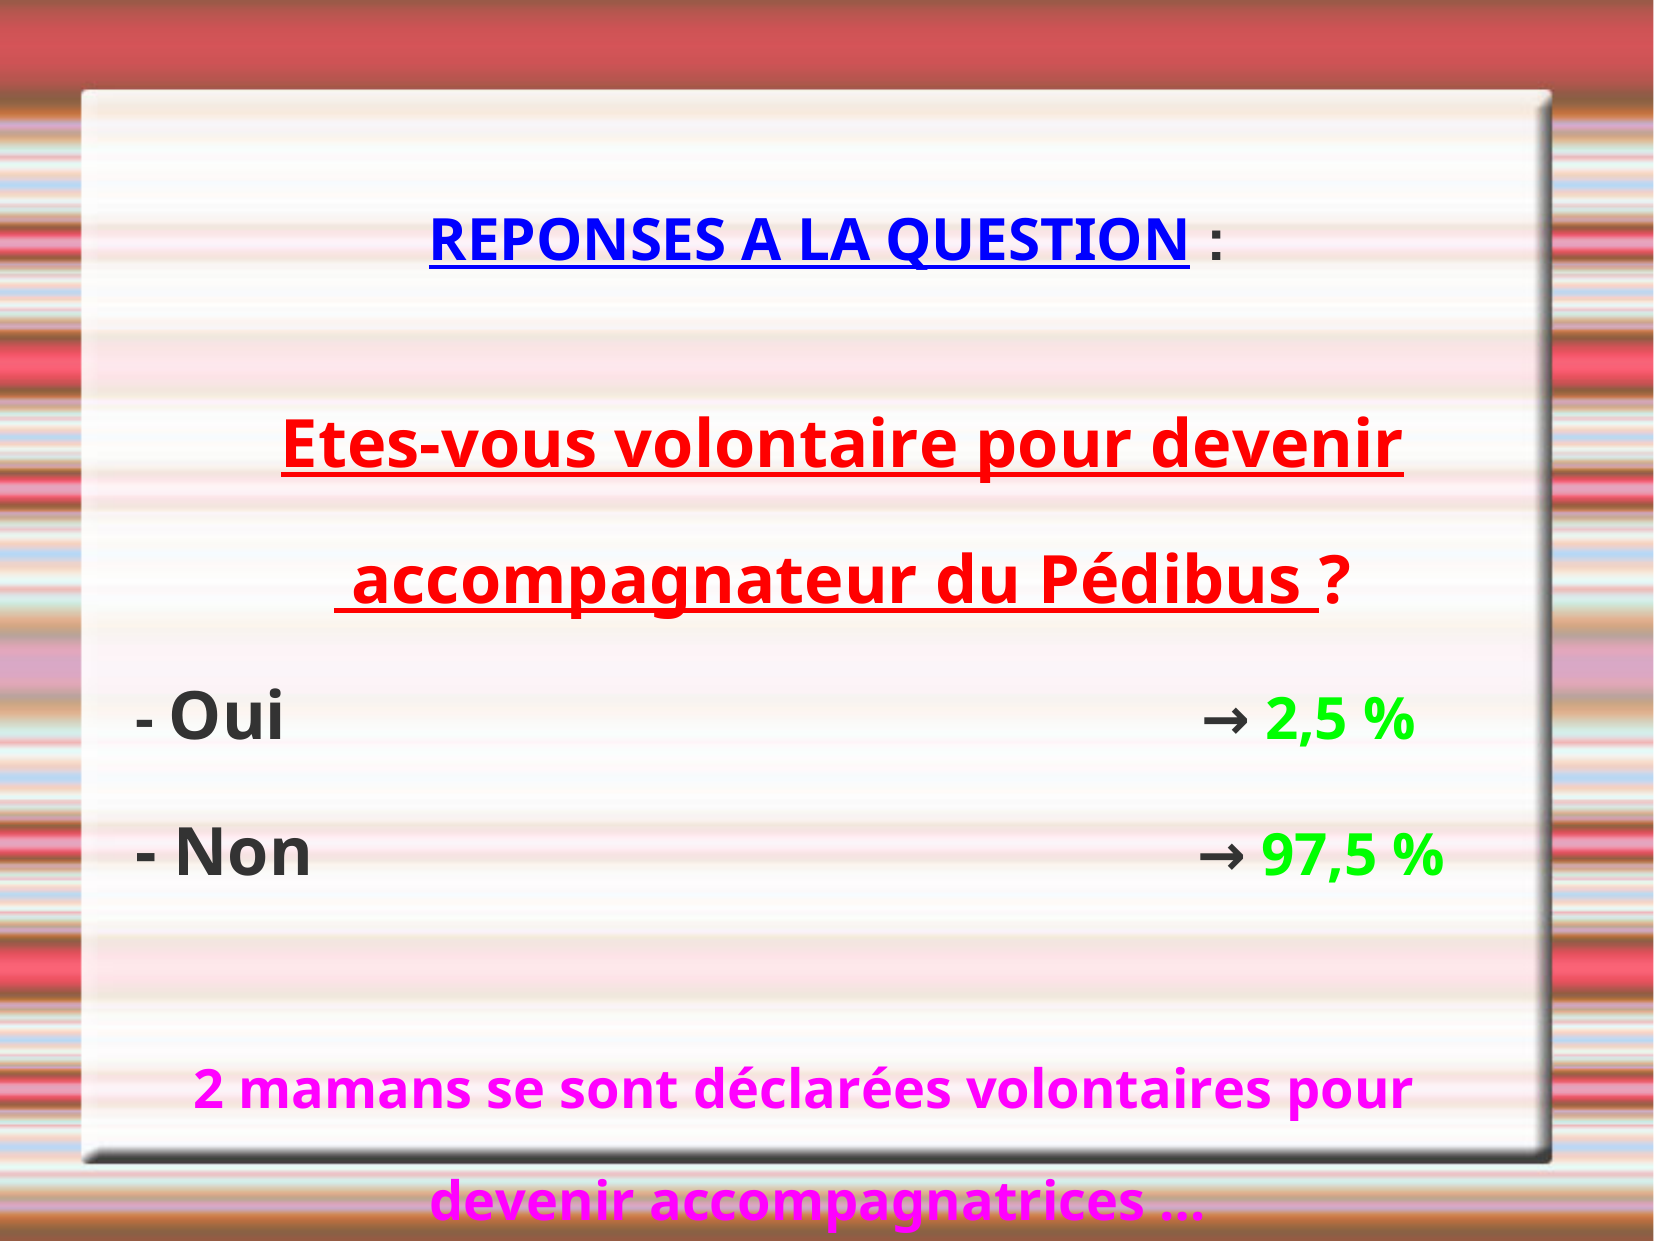

# REPONSES A LA QUESTION :
 Etes-vous volontaire pour devenir accompagnateur du Pédibus ?
- Oui → 2,5 %
- Non   → 97,5 %
 2 mamans se sont déclarées volontaires pour devenir accompagnatrices …